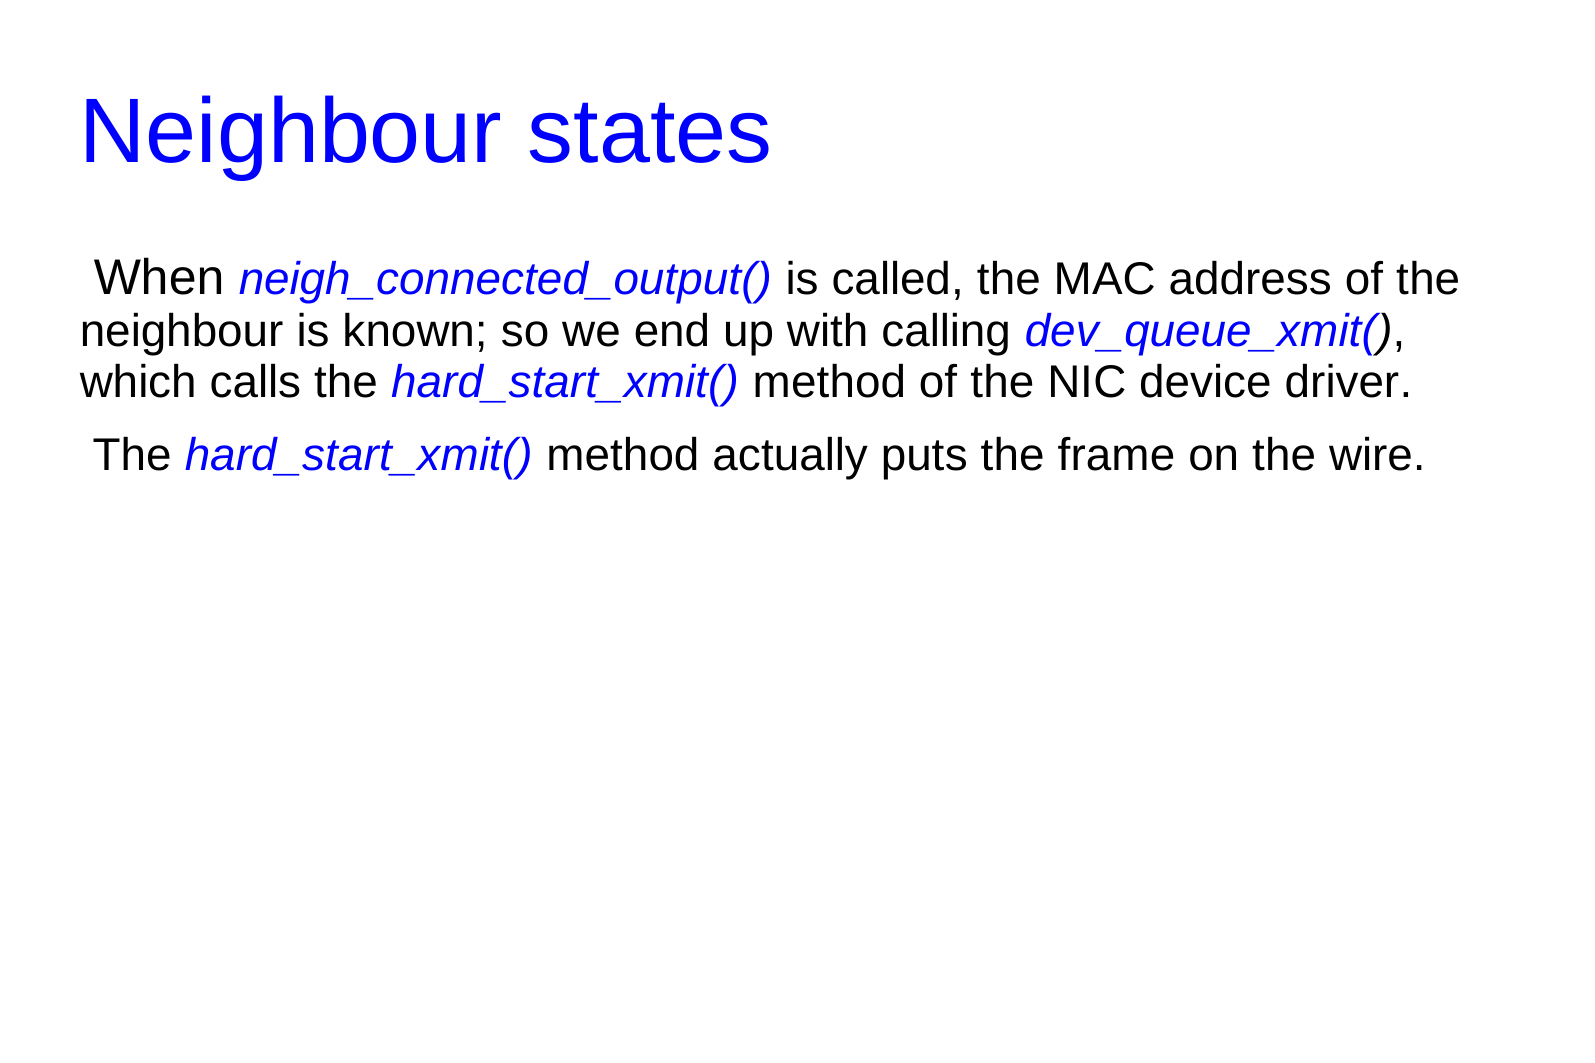

# Neighbour states
 When neigh_connected_output() is called, the MAC address of the neighbour is known; so we end up with calling dev_queue_xmit(), which calls the hard_start_xmit() method of the NIC device driver.
 The hard_start_xmit() method actually puts the frame on the wire.